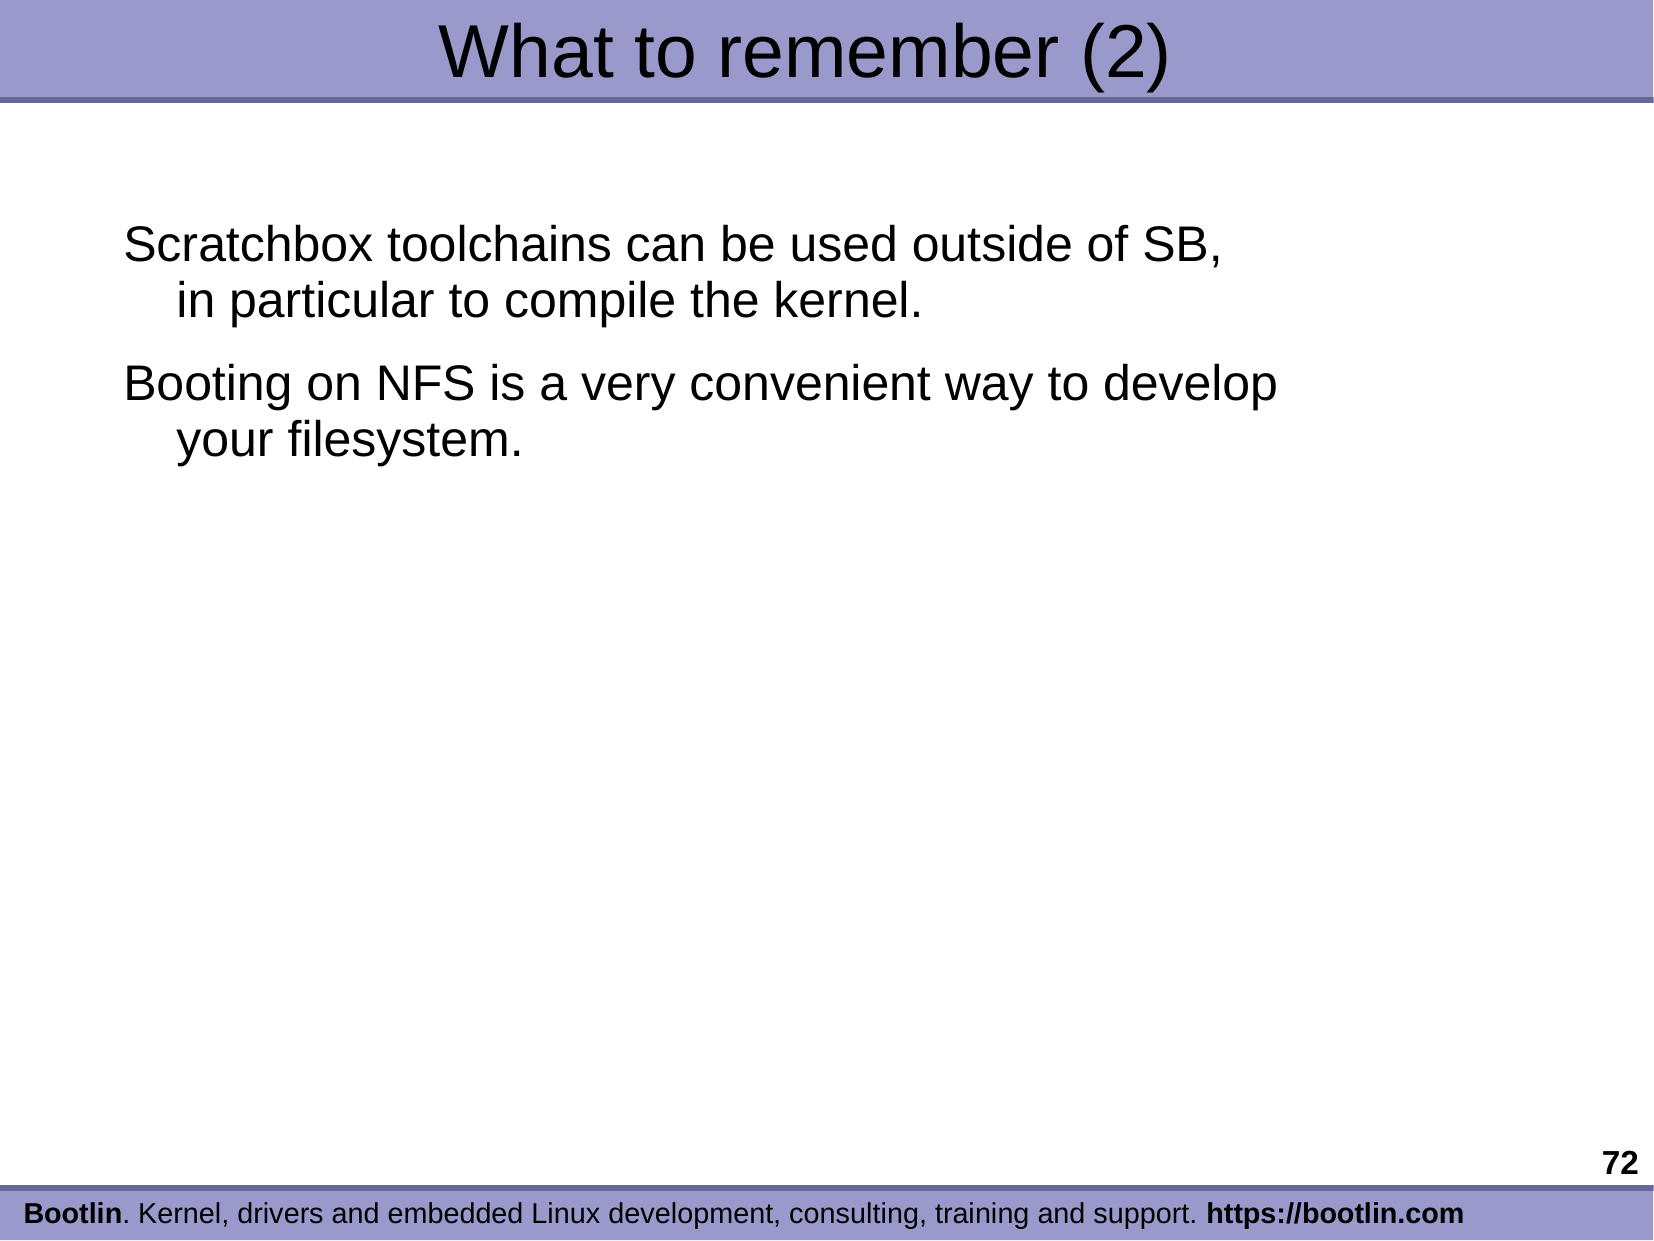

# What to remember (2)
Scratchbox toolchains can be used outside of SB,
in particular to compile the kernel.
Booting on NFS is a very convenient way to develop
your filesystem.